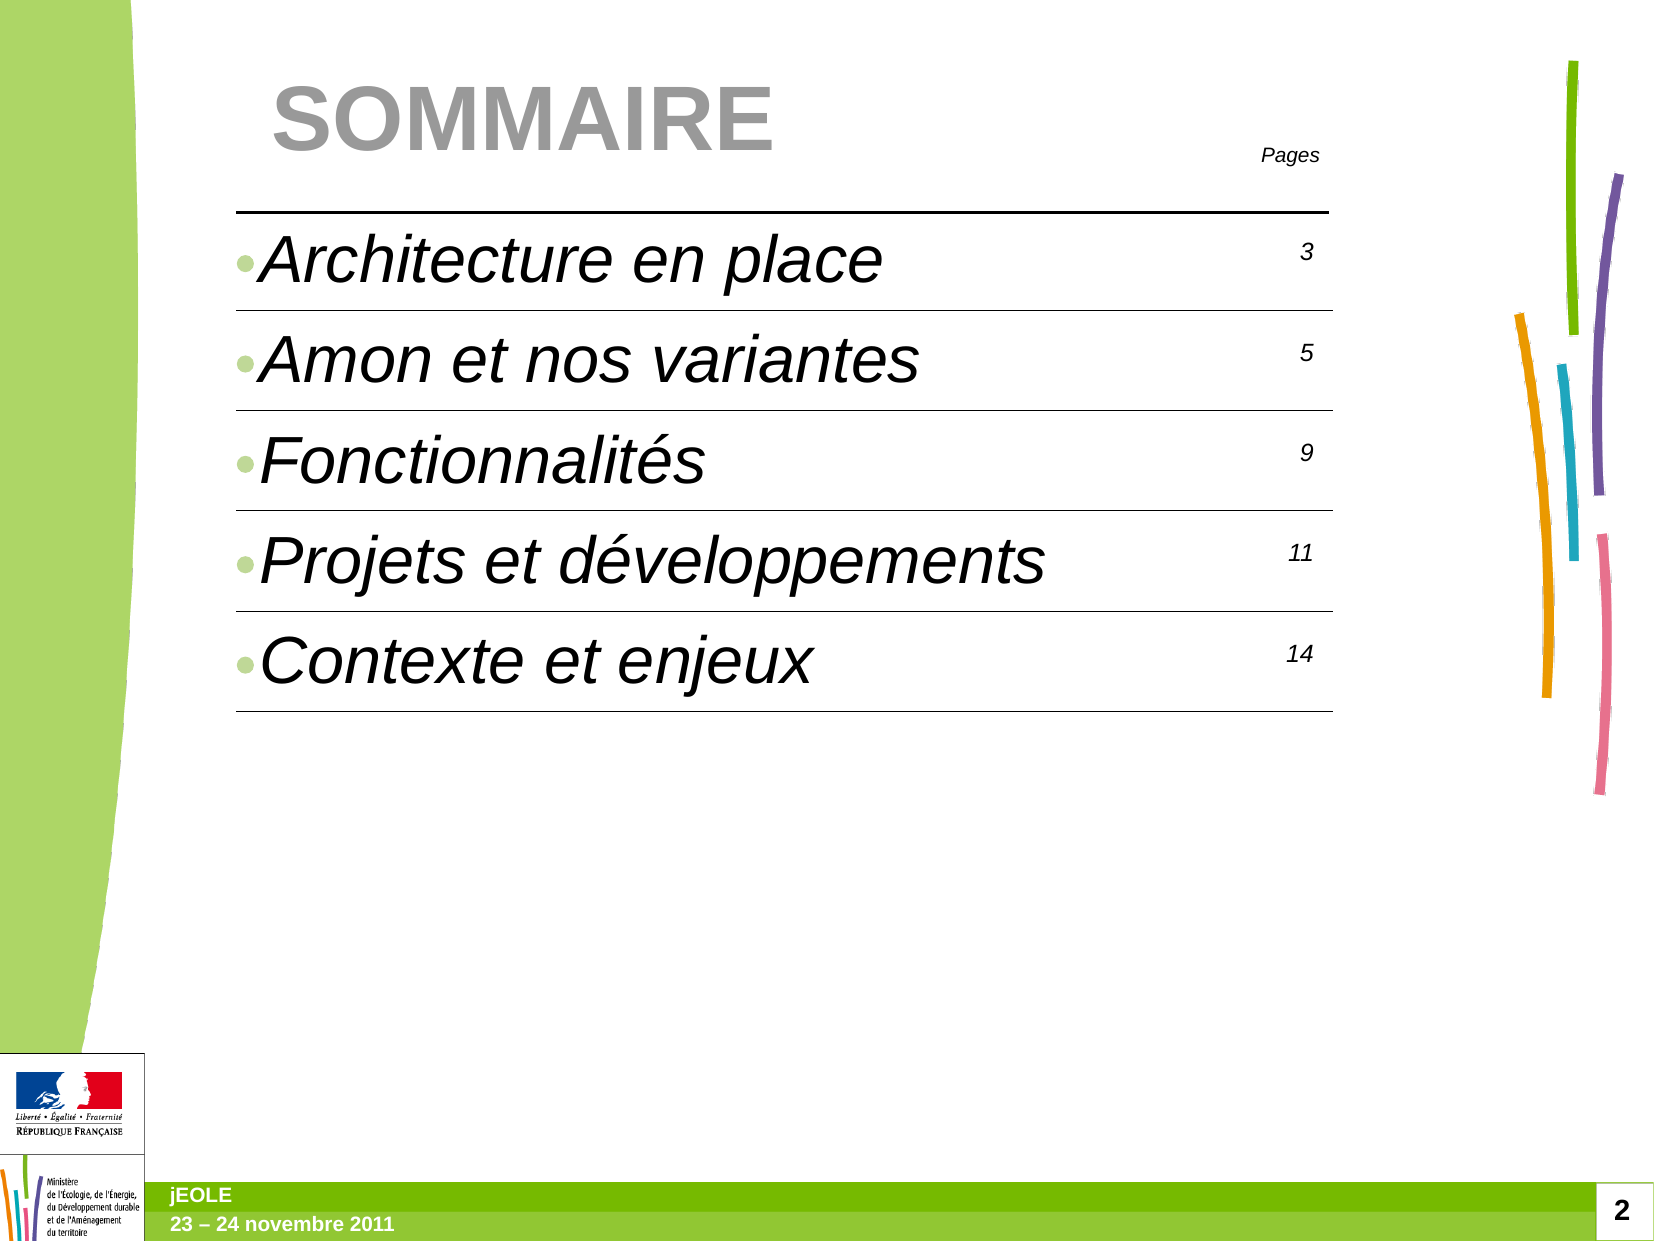

# SOMMAIRE
Architecture en place
3
Amon et nos variantes
5
Fonctionnalités
9
Projets et développements
11
Contexte et enjeux
14
Journées EOLE octobre 2010
2